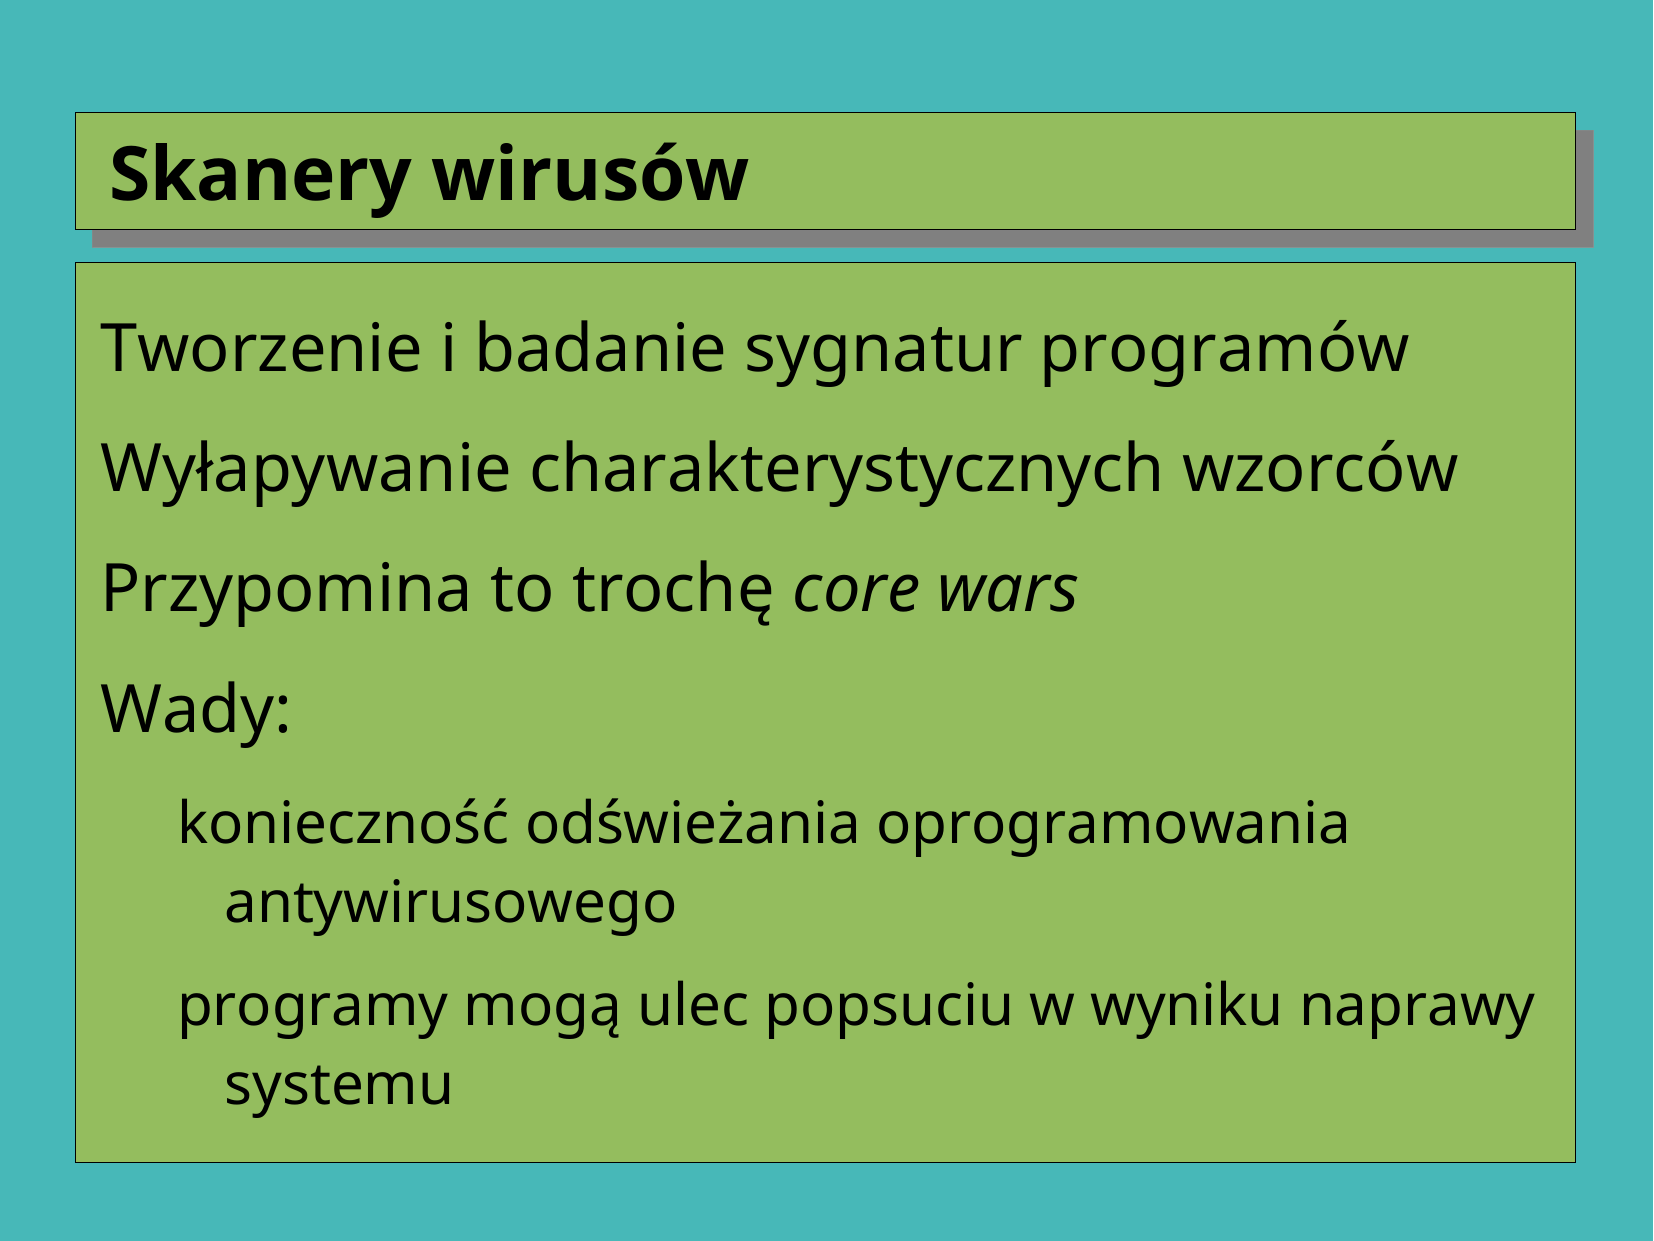

Skanery wirusów
# Tworzenie i badanie sygnatur programów
Wyłapywanie charakterystycznych wzorców
Przypomina to trochę core wars
Wady:
konieczność odświeżania oprogramowania antywirusowego
programy mogą ulec popsuciu w wyniku naprawy systemu